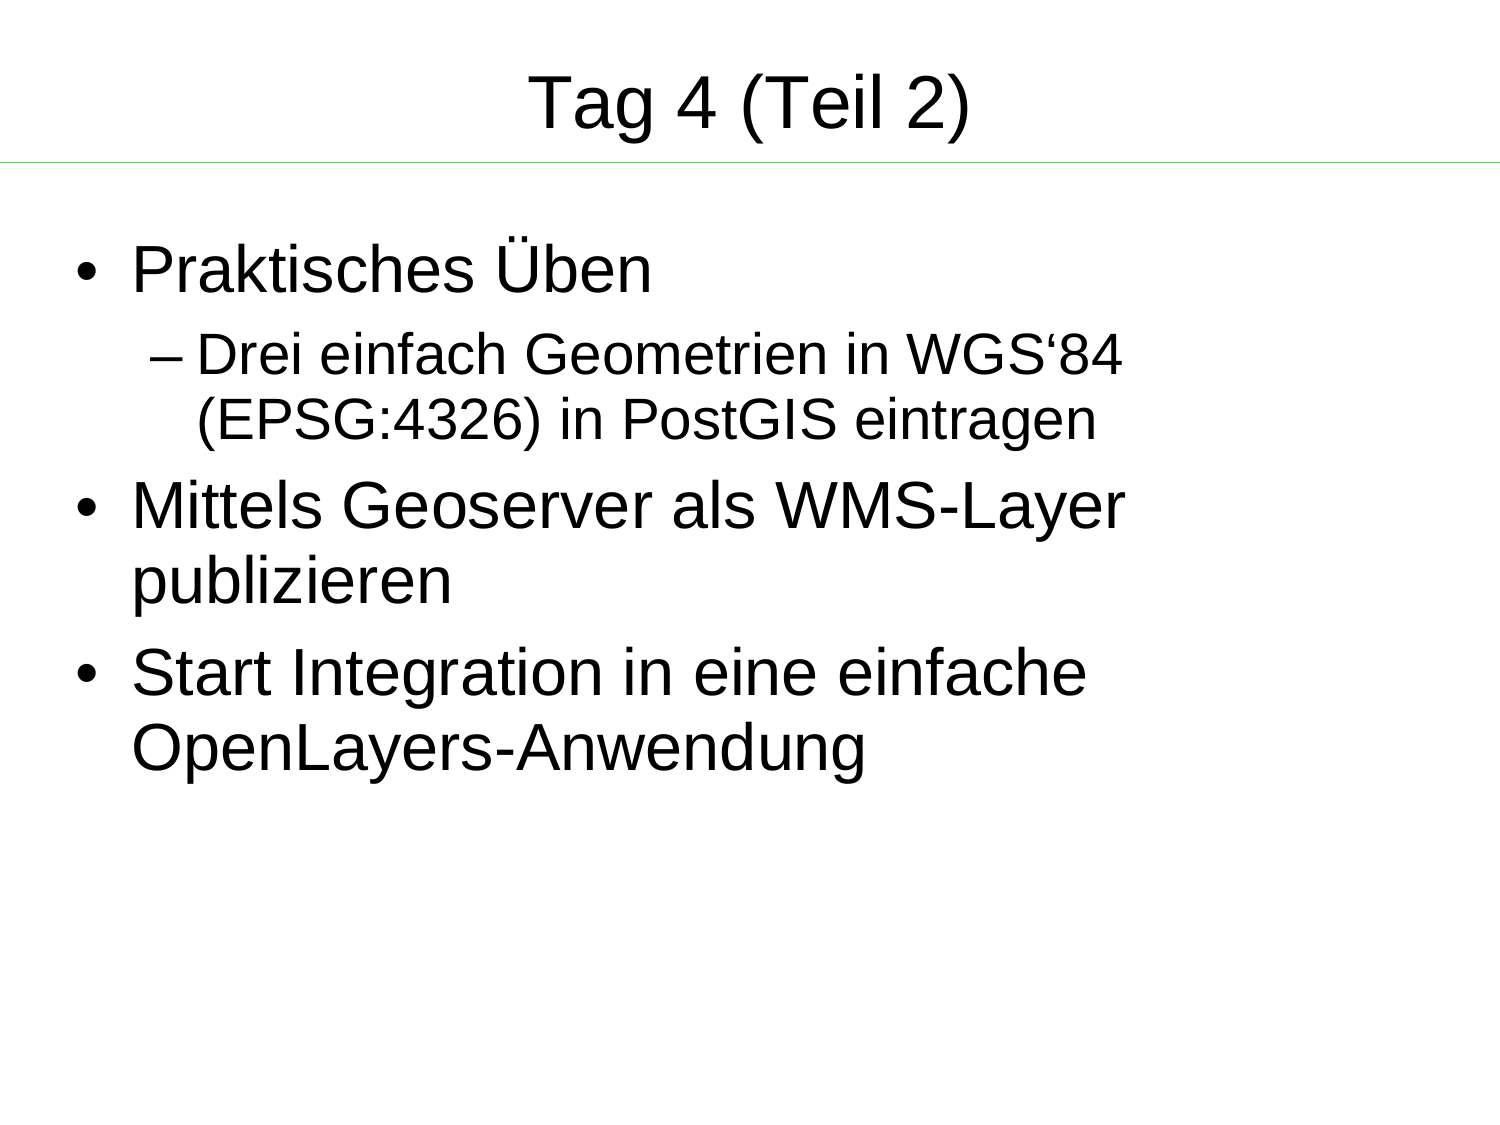

# Tag 4 (Teil 2)
Praktisches Üben
Drei einfach Geometrien in WGS‘84 (EPSG:4326) in PostGIS eintragen
Mittels Geoserver als WMS-Layer publizieren
Start Integration in eine einfache OpenLayers-Anwendung